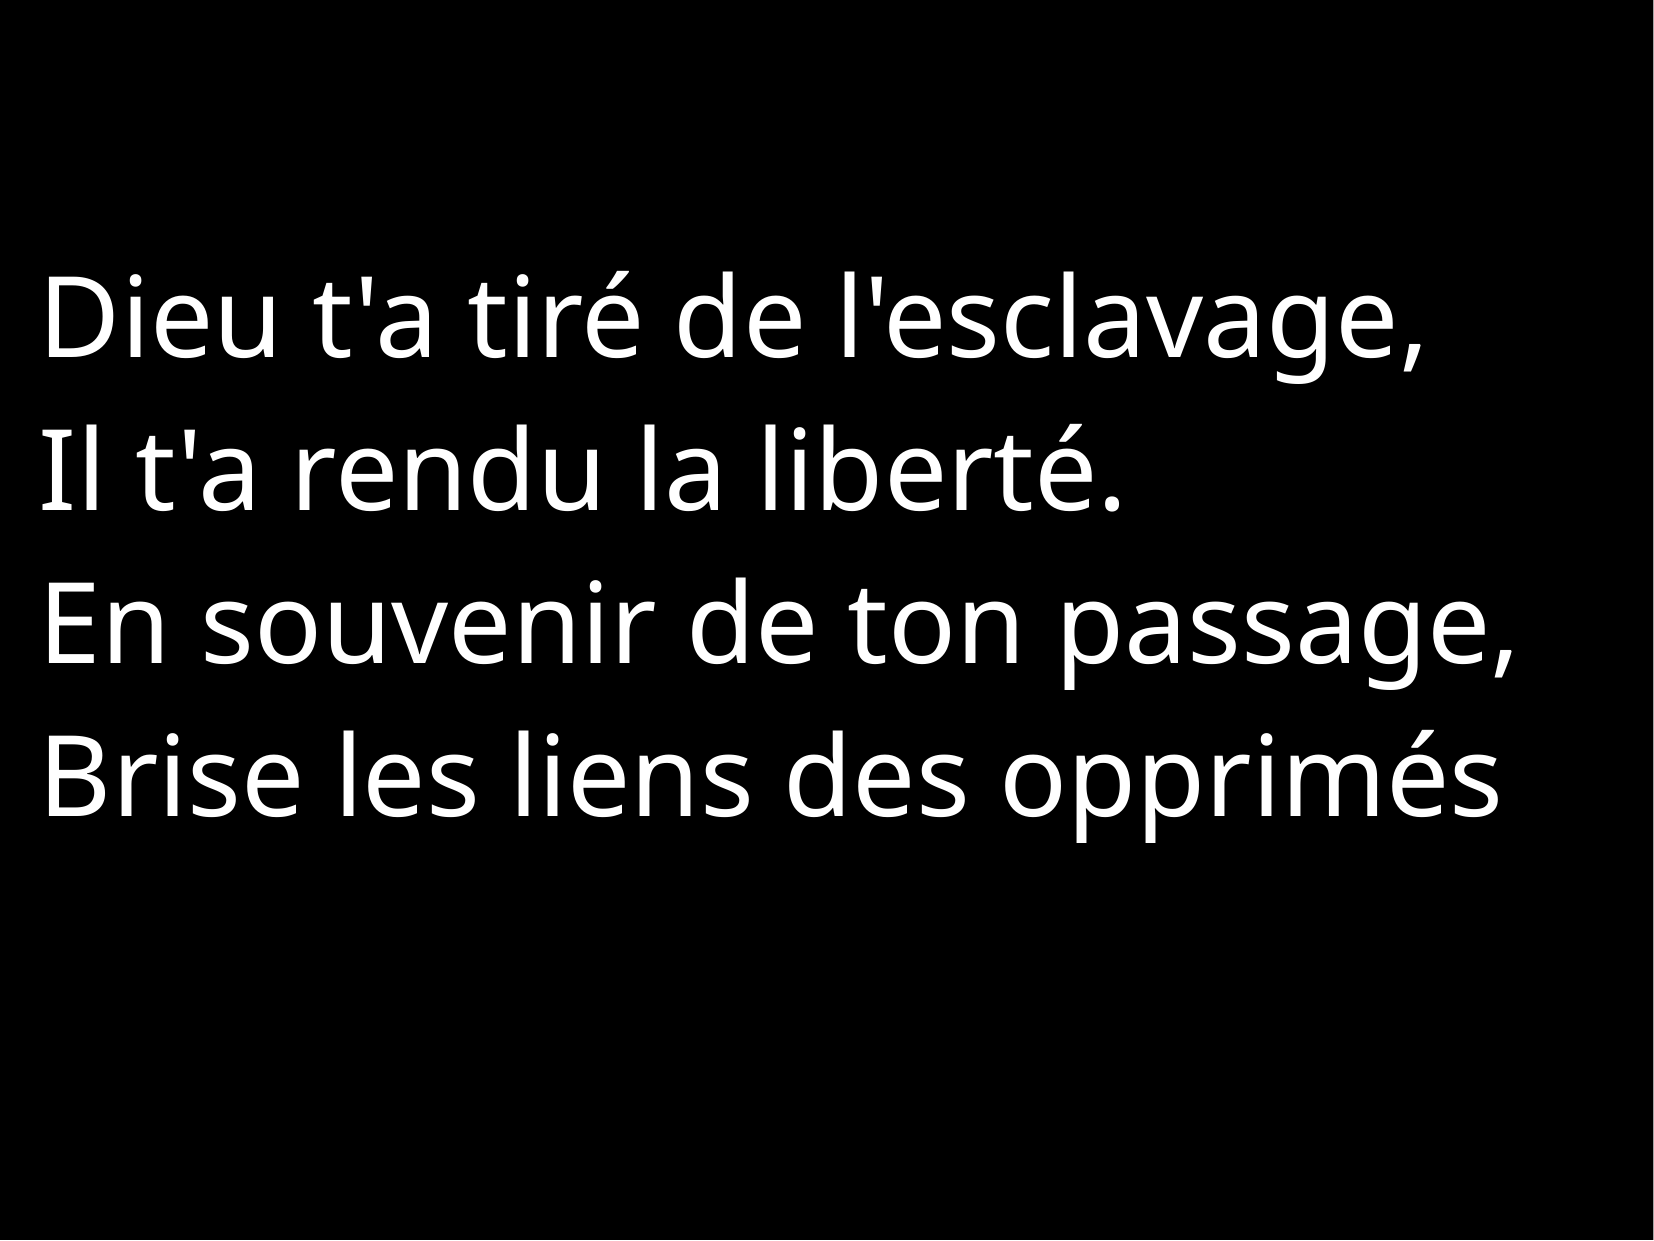

# Dieu t'a tiré de l'esclavage,
Il t'a rendu la liberté.
En souvenir de ton passage,
Brise les liens des opprimés